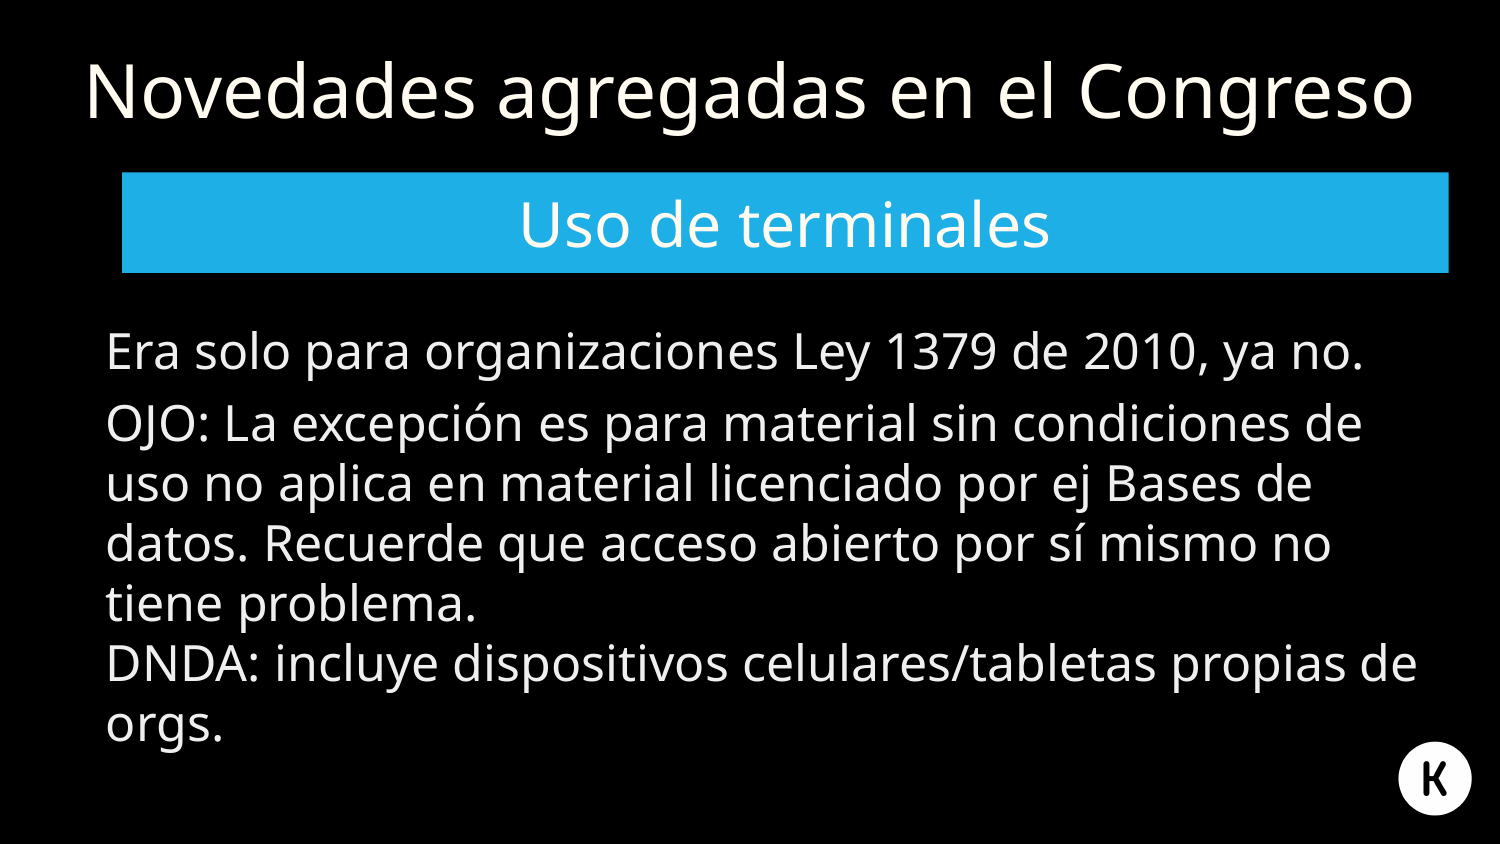

# Novedades agregadas en el Congreso
Uso de terminales
Era solo para organizaciones Ley 1379 de 2010, ya no.
OJO: La excepción es para material sin condiciones de uso no aplica en material licenciado por ej Bases de datos. Recuerde que acceso abierto por sí mismo no tiene problema.
DNDA: incluye dispositivos celulares/tabletas propias de orgs.